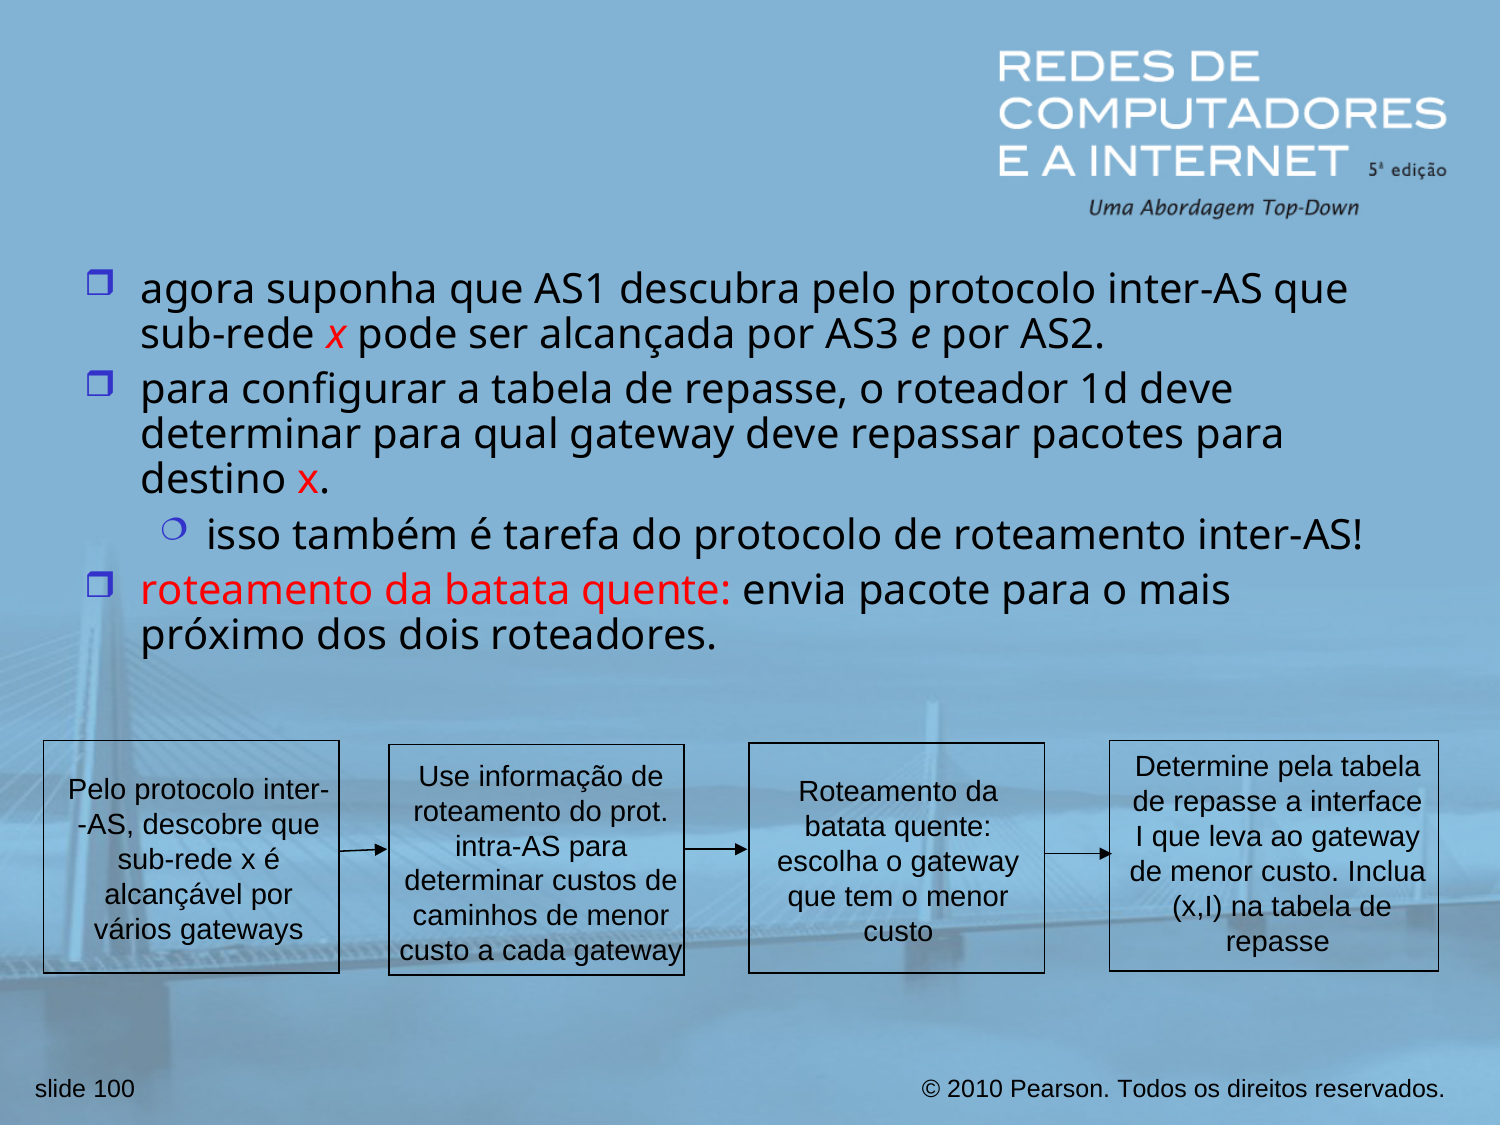

# agora suponha que AS1 descubra pelo protocolo inter-AS que sub-rede x pode ser alcançada por AS3 e por AS2.
para configurar a tabela de repasse, o roteador 1d deve determinar para qual gateway deve repassar pacotes para destino x.
isso também é tarefa do protocolo de roteamento inter-AS!
roteamento da batata quente: envia pacote para o mais próximo dos dois roteadores.
Determine pela tabela
de repasse a interface
I que leva ao gateway
de menor custo. Inclua
 (x,I) na tabela de repasse
Use informação de roteamento do prot. intra-AS para determinar custos de caminhos de menor custo a cada gateway
Pelo protocolo inter- -AS, descobre que sub-rede x é alcançável por vários gateways
Roteamento da batata quente:
escolha o gateway
que tem o menor custo